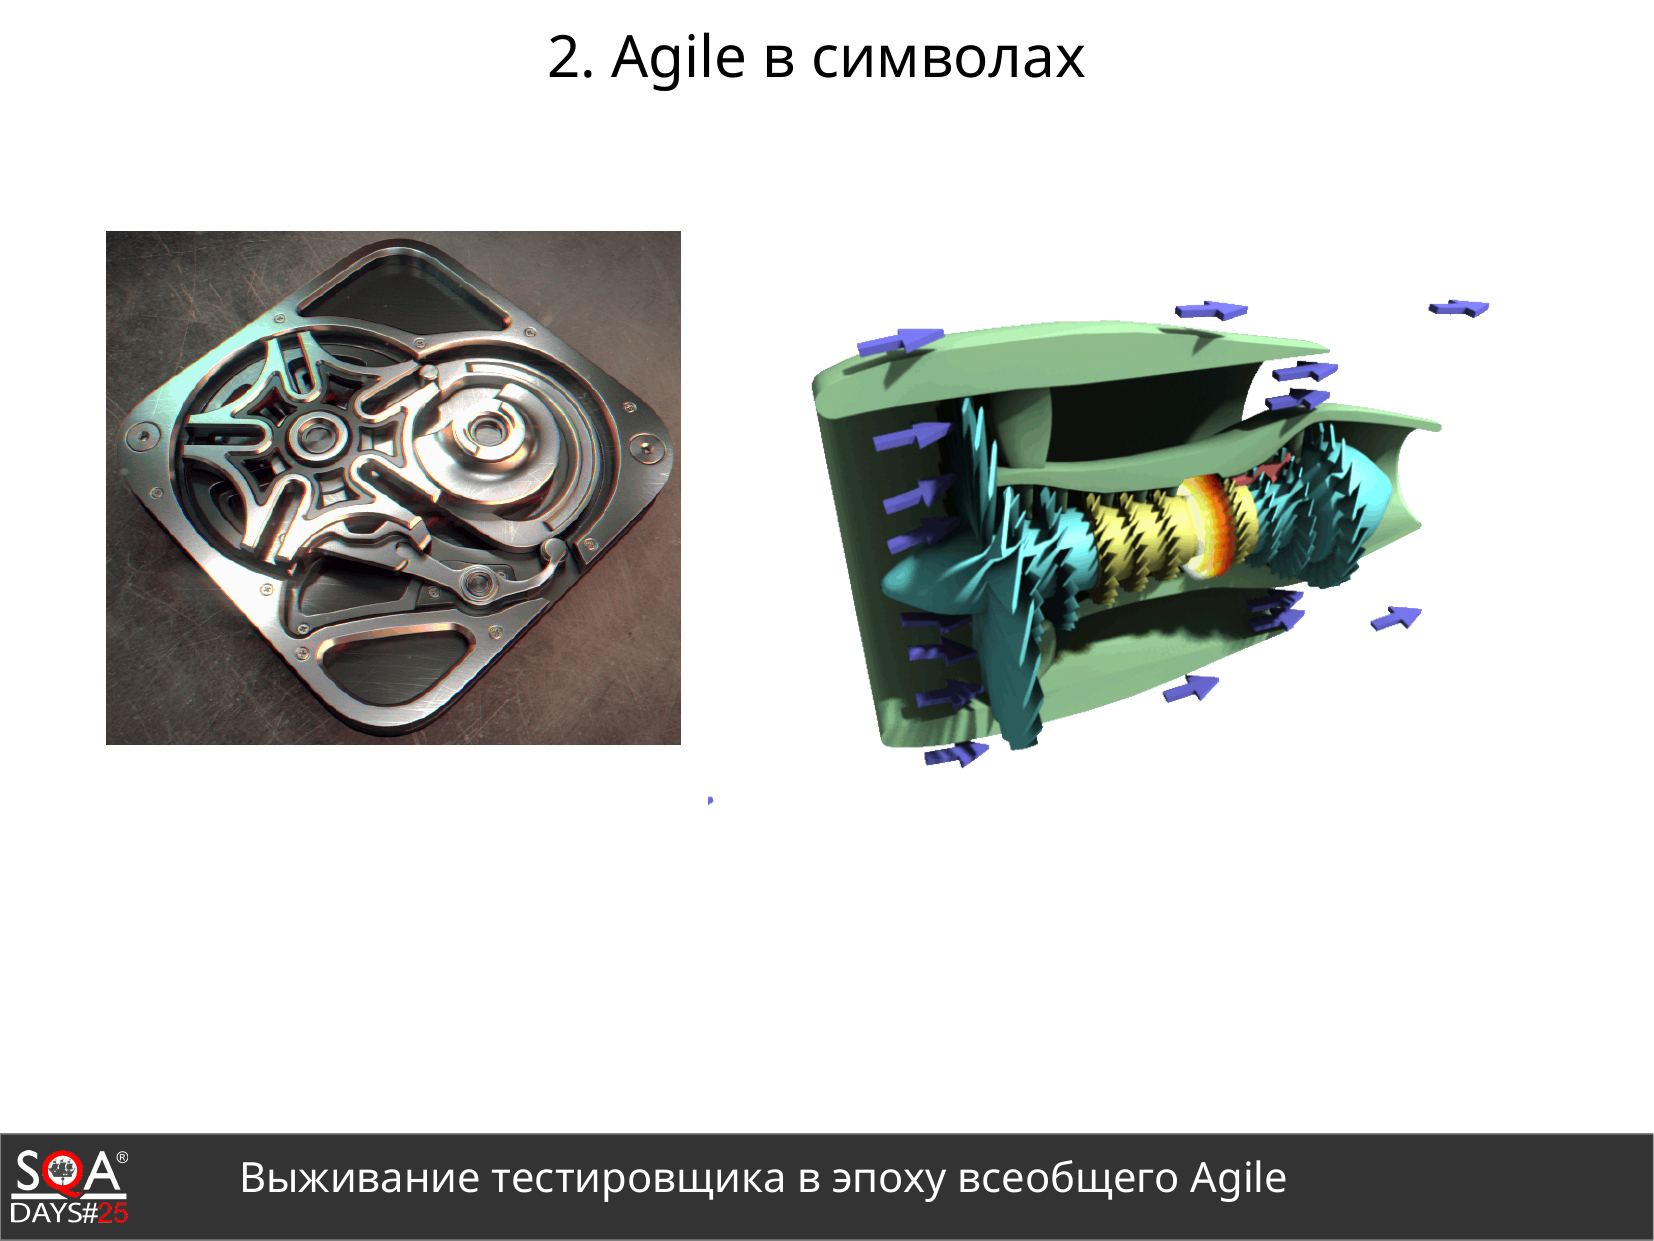

2. Agile в символах
Выживание тестировщика в эпоху всеобщего Agile